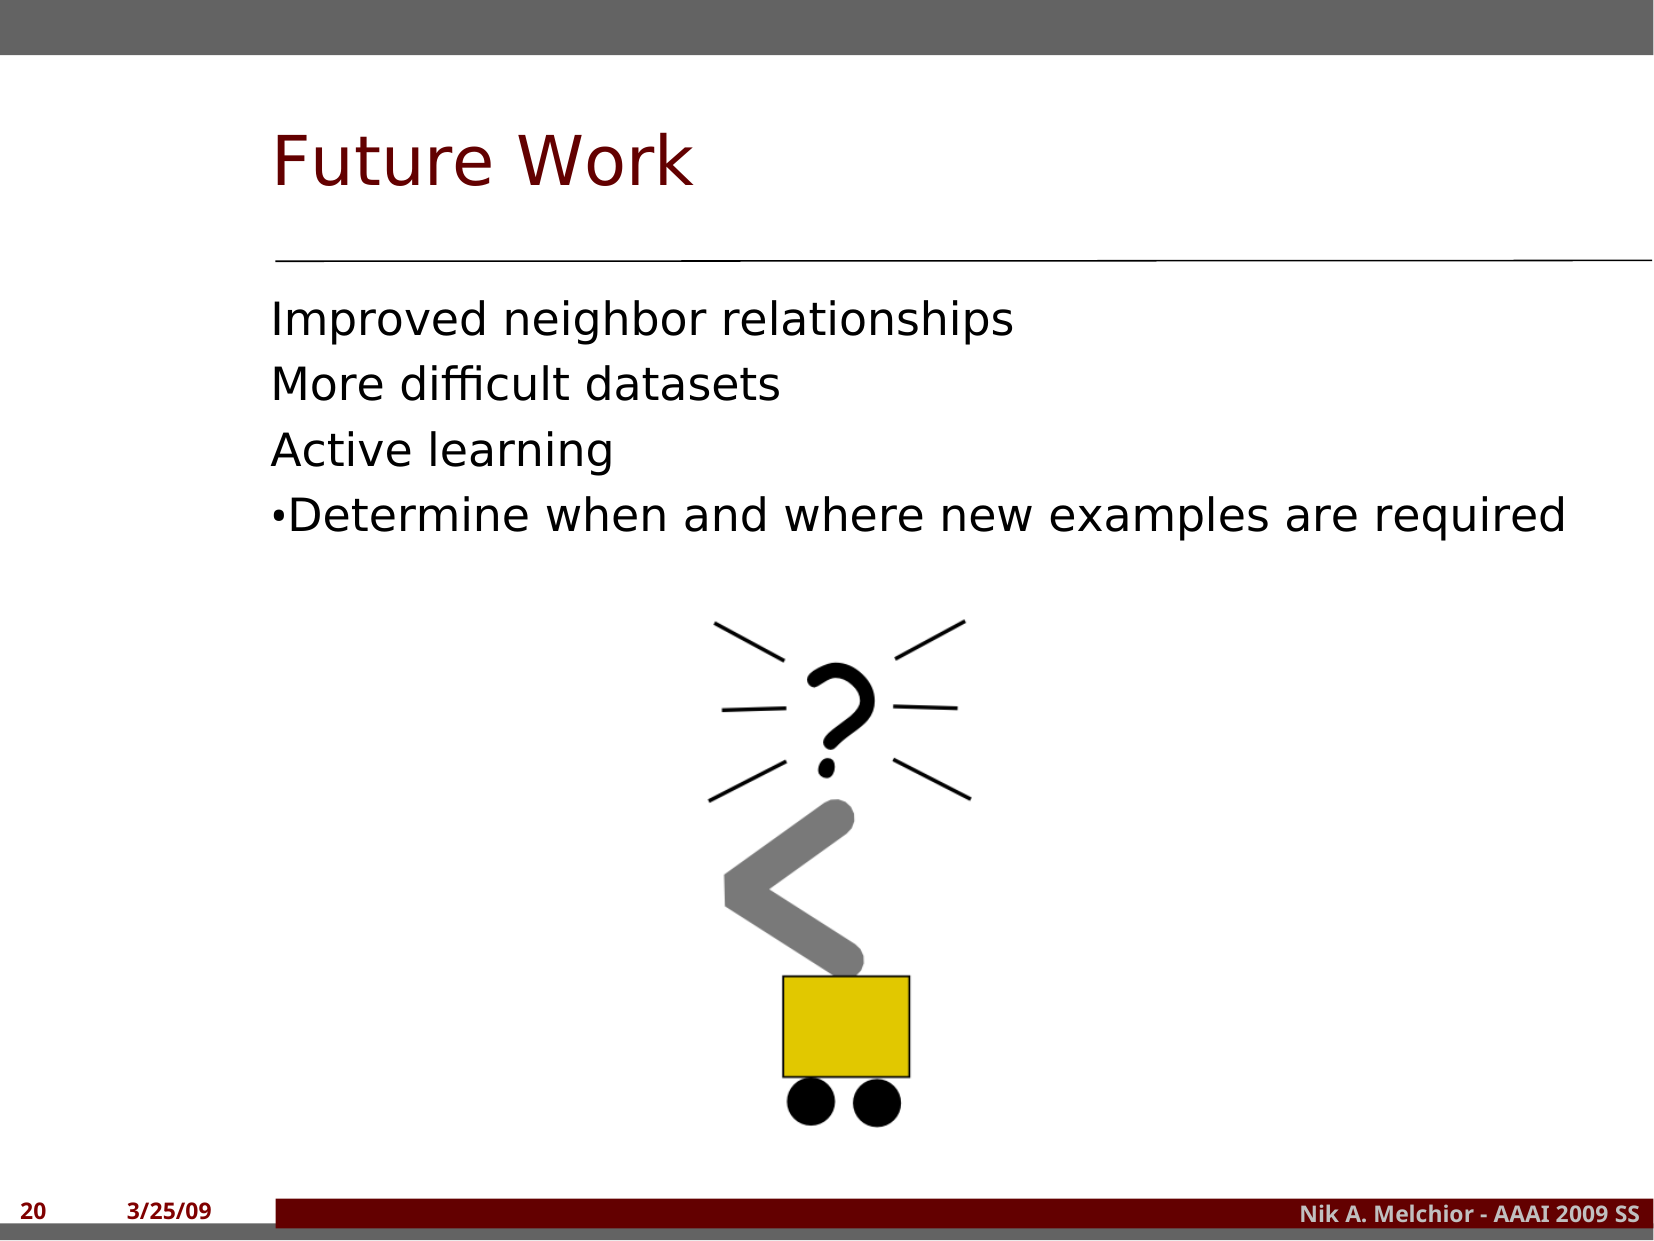

# Future Work
Improved neighbor relationships
More difficult datasets
Active learning
Determine when and where new examples are required
20
3/25/09
Nik A. Melchior - AAAI 2009 SS